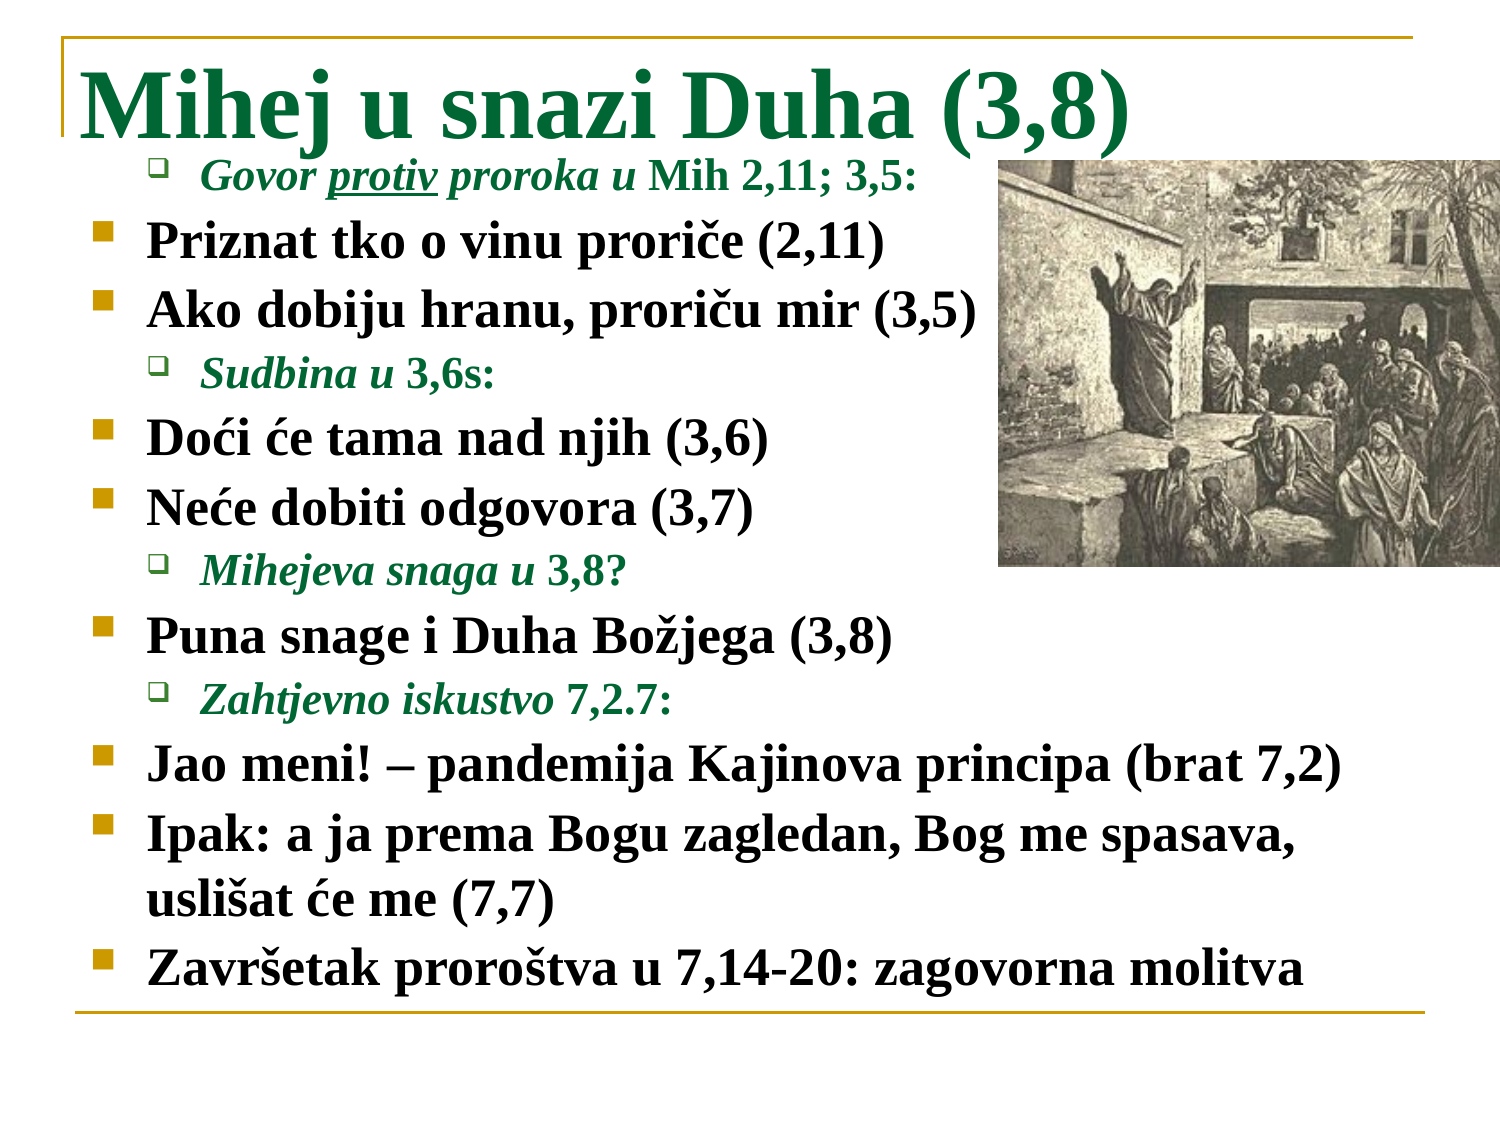

# Mihej u snazi Duha (3,8)
Govor protiv proroka u Mih 2,11; 3,5:
Priznat tko o vinu proriče (2,11)
Ako dobiju hranu, proriču mir (3,5)
Sudbina u 3,6s:
Doći će tama nad njih (3,6)
Neće dobiti odgovora (3,7)
Mihejeva snaga u 3,8?
Puna snage i Duha Božjega (3,8)
Zahtjevno iskustvo 7,2.7:
Jao meni! – pandemija Kajinova principa (brat 7,2)
Ipak: a ja prema Bogu zagledan, Bog me spasava, uslišat će me (7,7)
Završetak proroštva u 7,14-20: zagovorna molitva